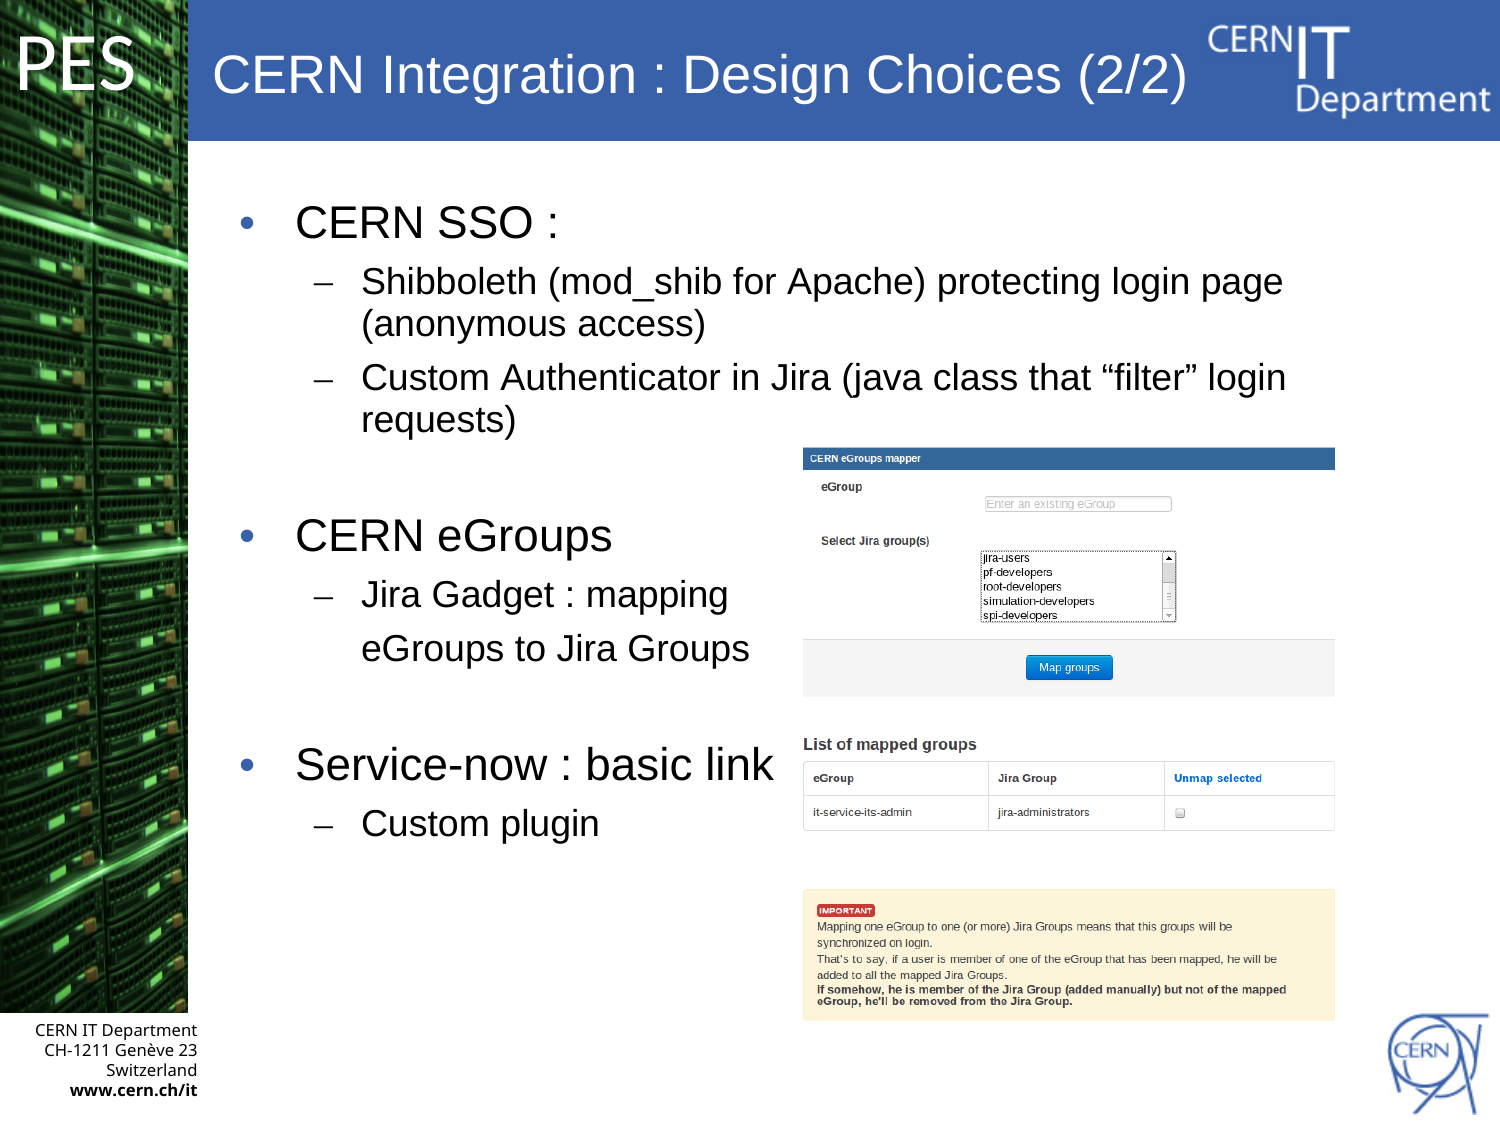

# CERN Integration : Design Choices (2/2)
CERN SSO :
Shibboleth (mod_shib for Apache) protecting login page (anonymous access)
Custom Authenticator in Jira (java class that “filter” login requests)
CERN eGroups
Jira Gadget : mapping
eGroups to Jira Groups
Service-now : basic link
Custom plugin